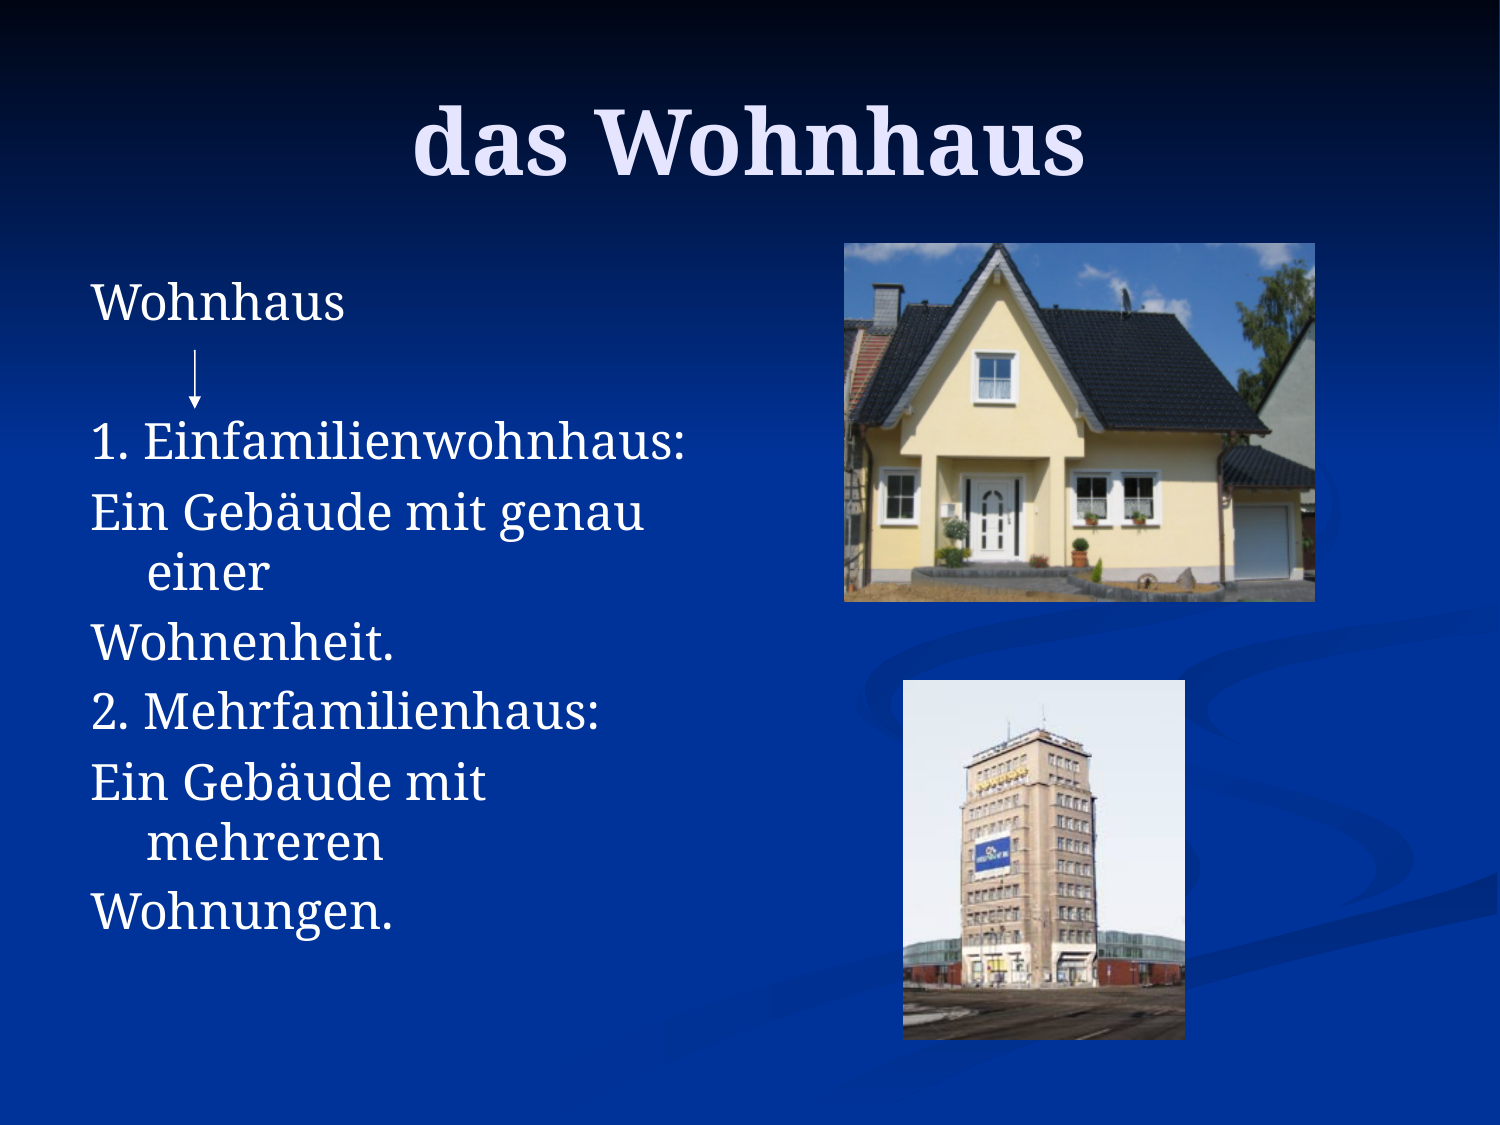

# das Wohnhaus
Wohnhaus
1. Einfamilienwohnhaus:
Ein Gebäude mit genau einer
Wohnenheit.
2. Mehrfamilienhaus:
Ein Gebäude mit mehreren
Wohnungen.